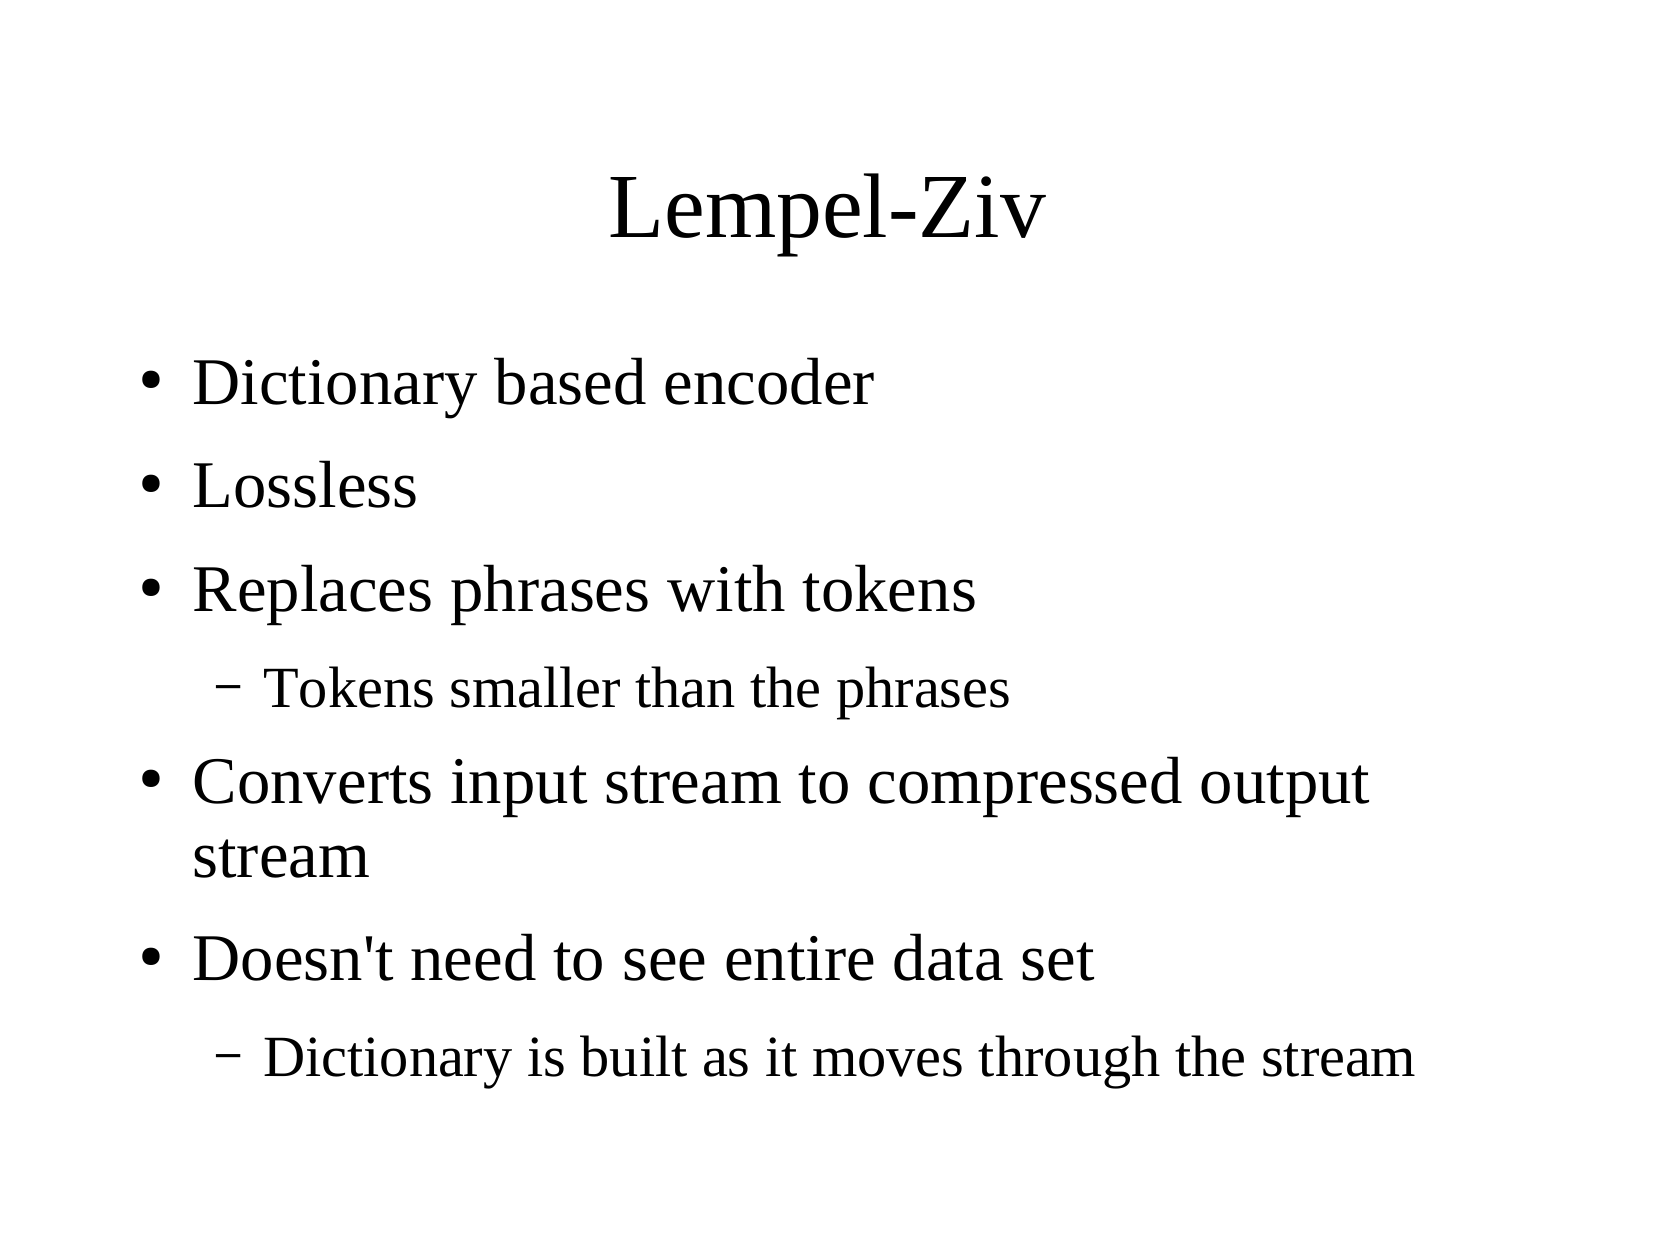

# Lempel-Ziv
Dictionary based encoder
Lossless
Replaces phrases with tokens
Tokens smaller than the phrases
Converts input stream to compressed output stream
Doesn't need to see entire data set
Dictionary is built as it moves through the stream